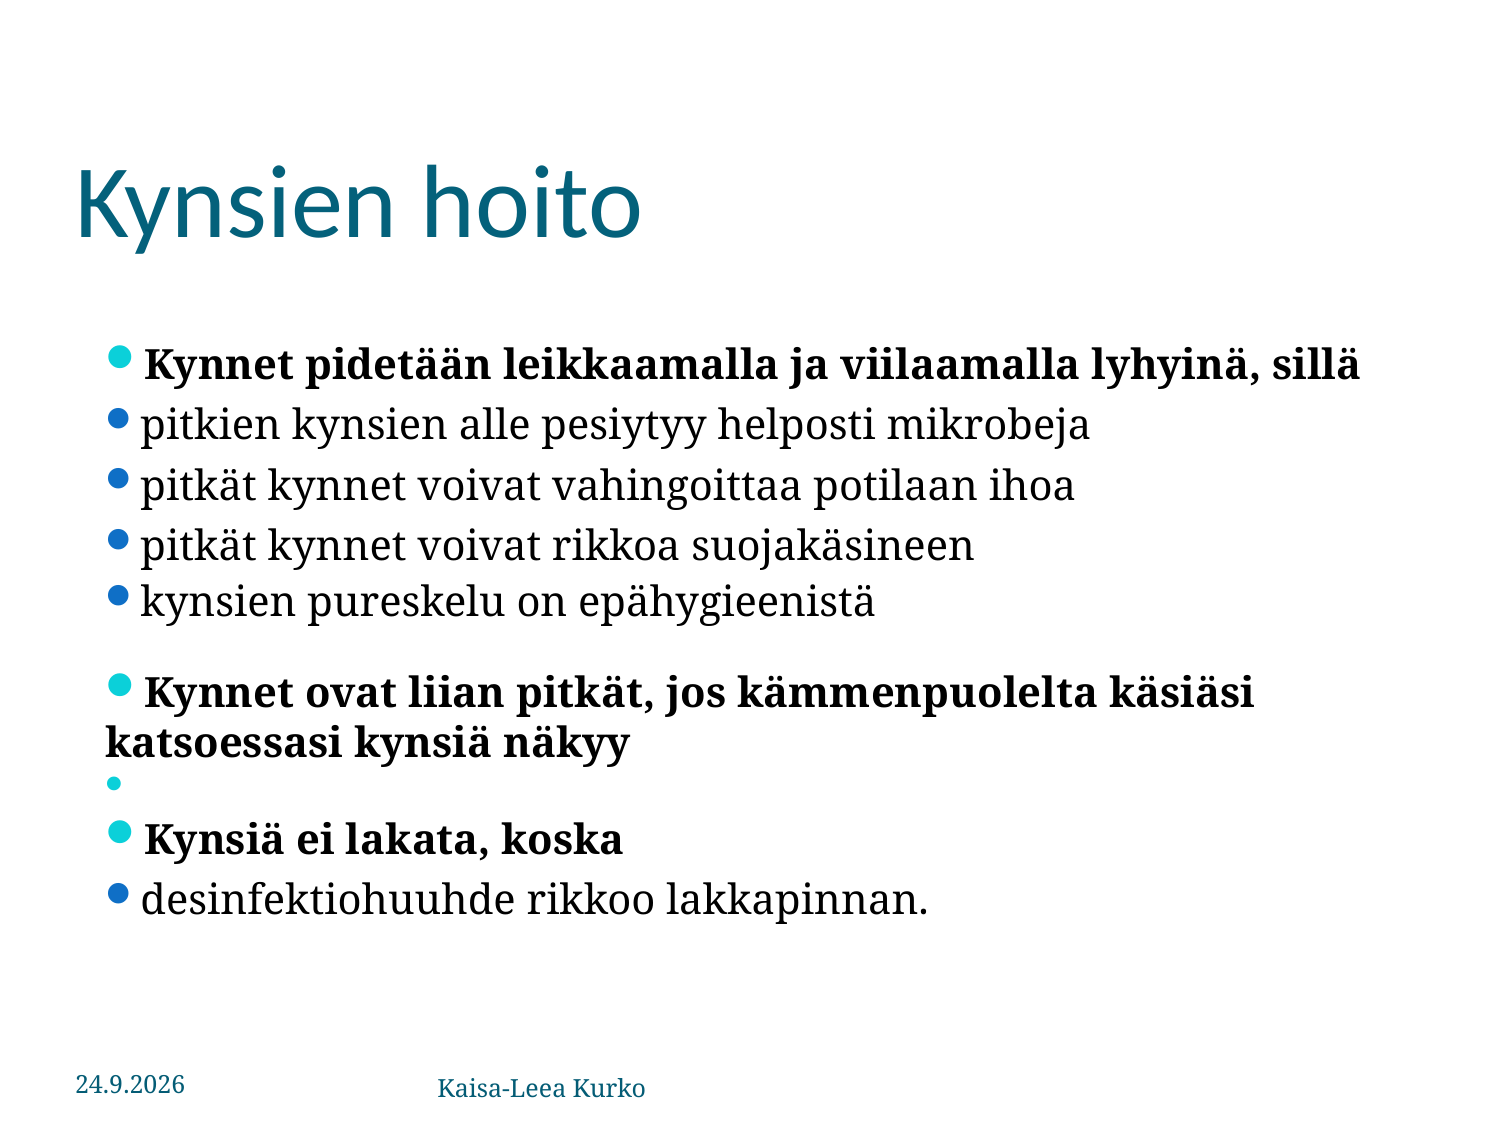

# Kynsien hoito
Kynnet pidetään leikkaamalla ja viilaamalla lyhyinä, sillä
pitkien kynsien alle pesiytyy helposti mikrobeja
pitkät kynnet voivat vahingoittaa potilaan ihoa
pitkät kynnet voivat rikkoa suojakäsineen
kynsien pureskelu on epähygieenistä
Kynnet ovat liian pitkät, jos kämmenpuolelta käsiäsi katsoessasi kynsiä näkyy
Kynsiä ei lakata, koska
desinfektiohuuhde rikkoo lakkapinnan.
Kaisa-Leea Kurko